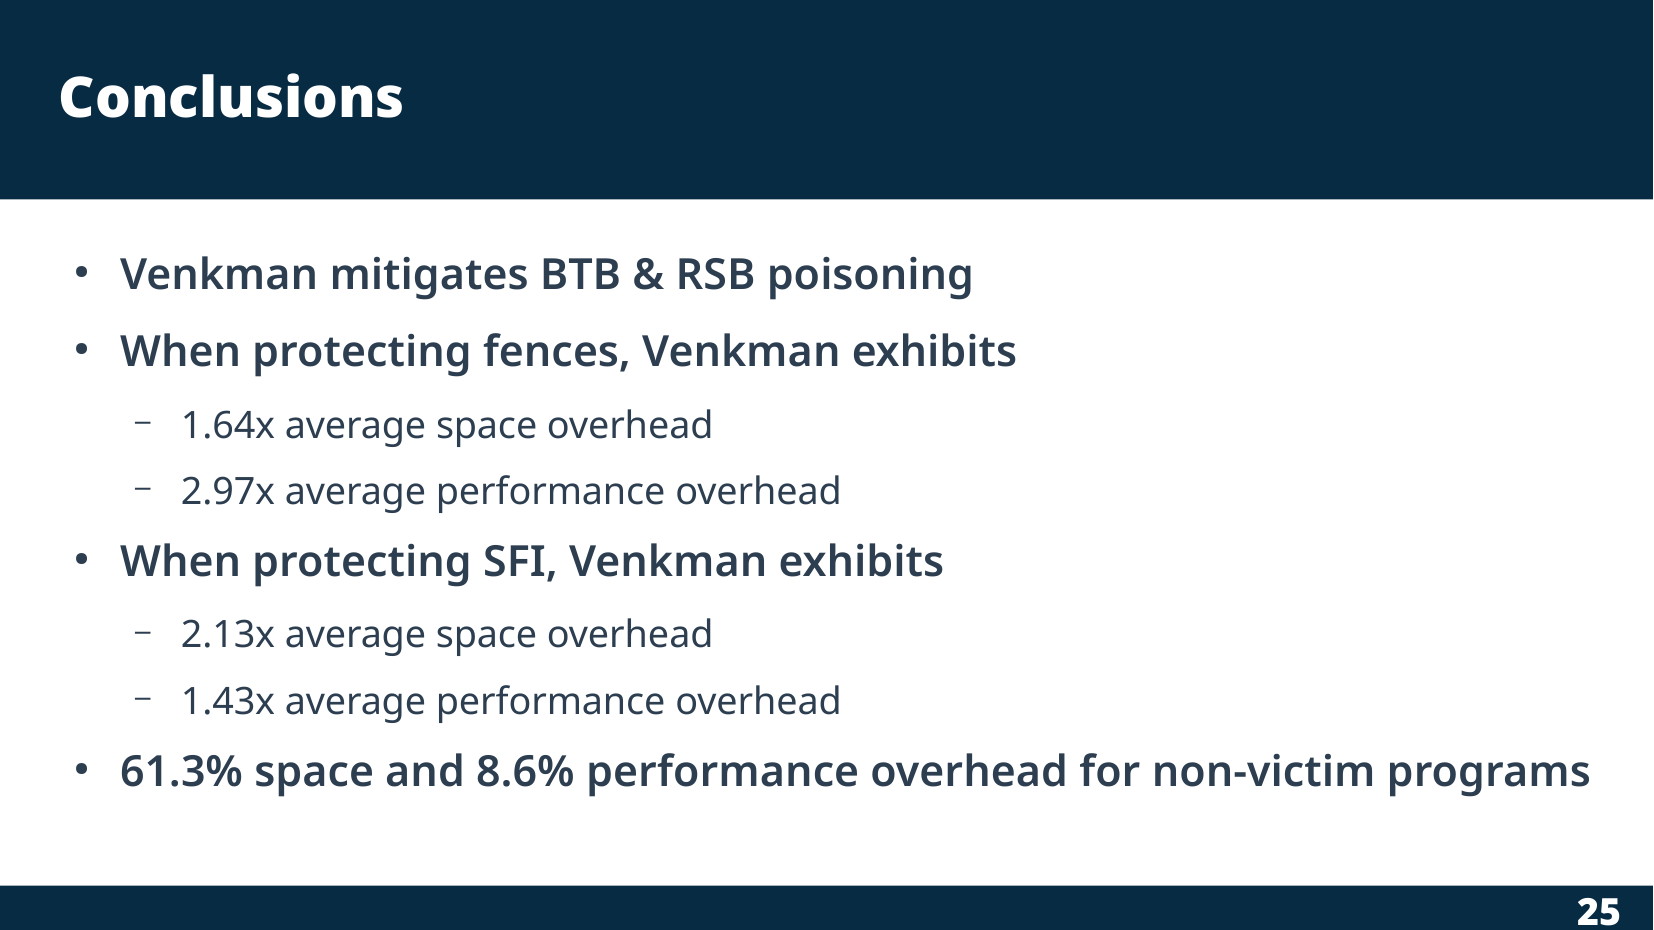

# Conclusions
Venkman mitigates BTB & RSB poisoning
When protecting fences, Venkman exhibits
1.64x average space overhead
2.97x average performance overhead
When protecting SFI, Venkman exhibits
2.13x average space overhead
1.43x average performance overhead
61.3% space and 8.6% performance overhead for non-victim programs